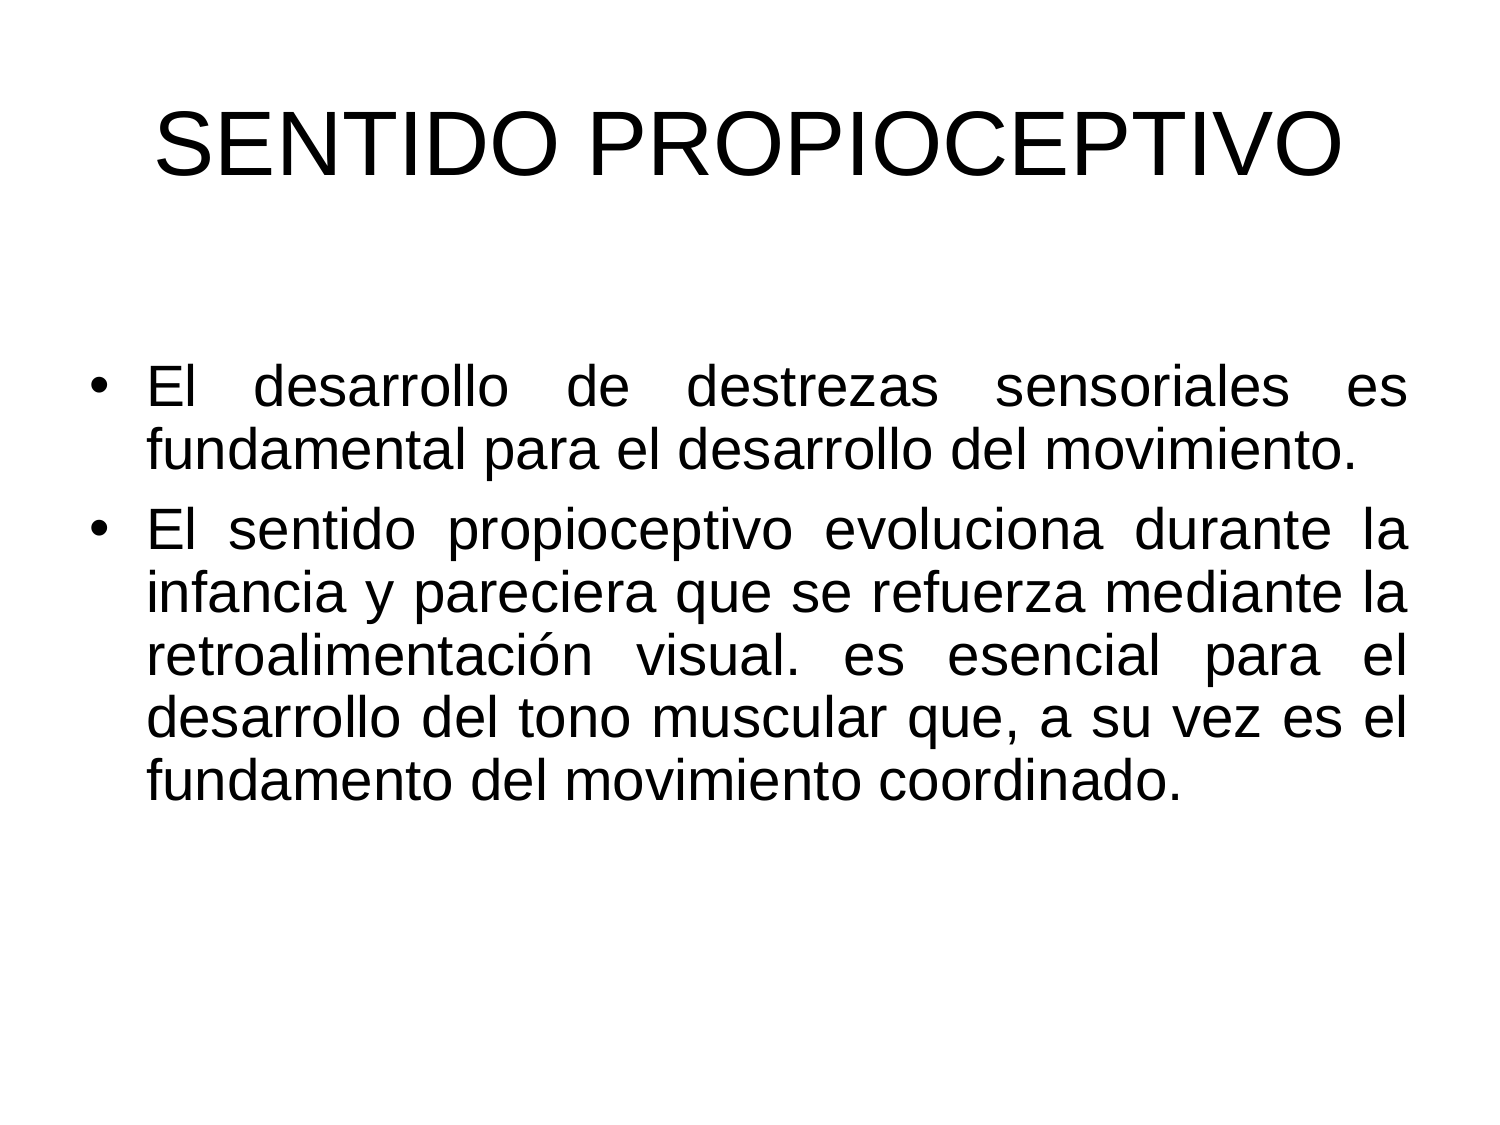

# SENTIDO PROPIOCEPTIVO
El desarrollo de destrezas sensoriales es fundamental para el desarrollo del movimiento.
El sentido propioceptivo evoluciona durante la infancia y pareciera que se refuerza mediante la retroalimentación visual. es esencial para el desarrollo del tono muscular que, a su vez es el fundamento del movimiento coordinado.